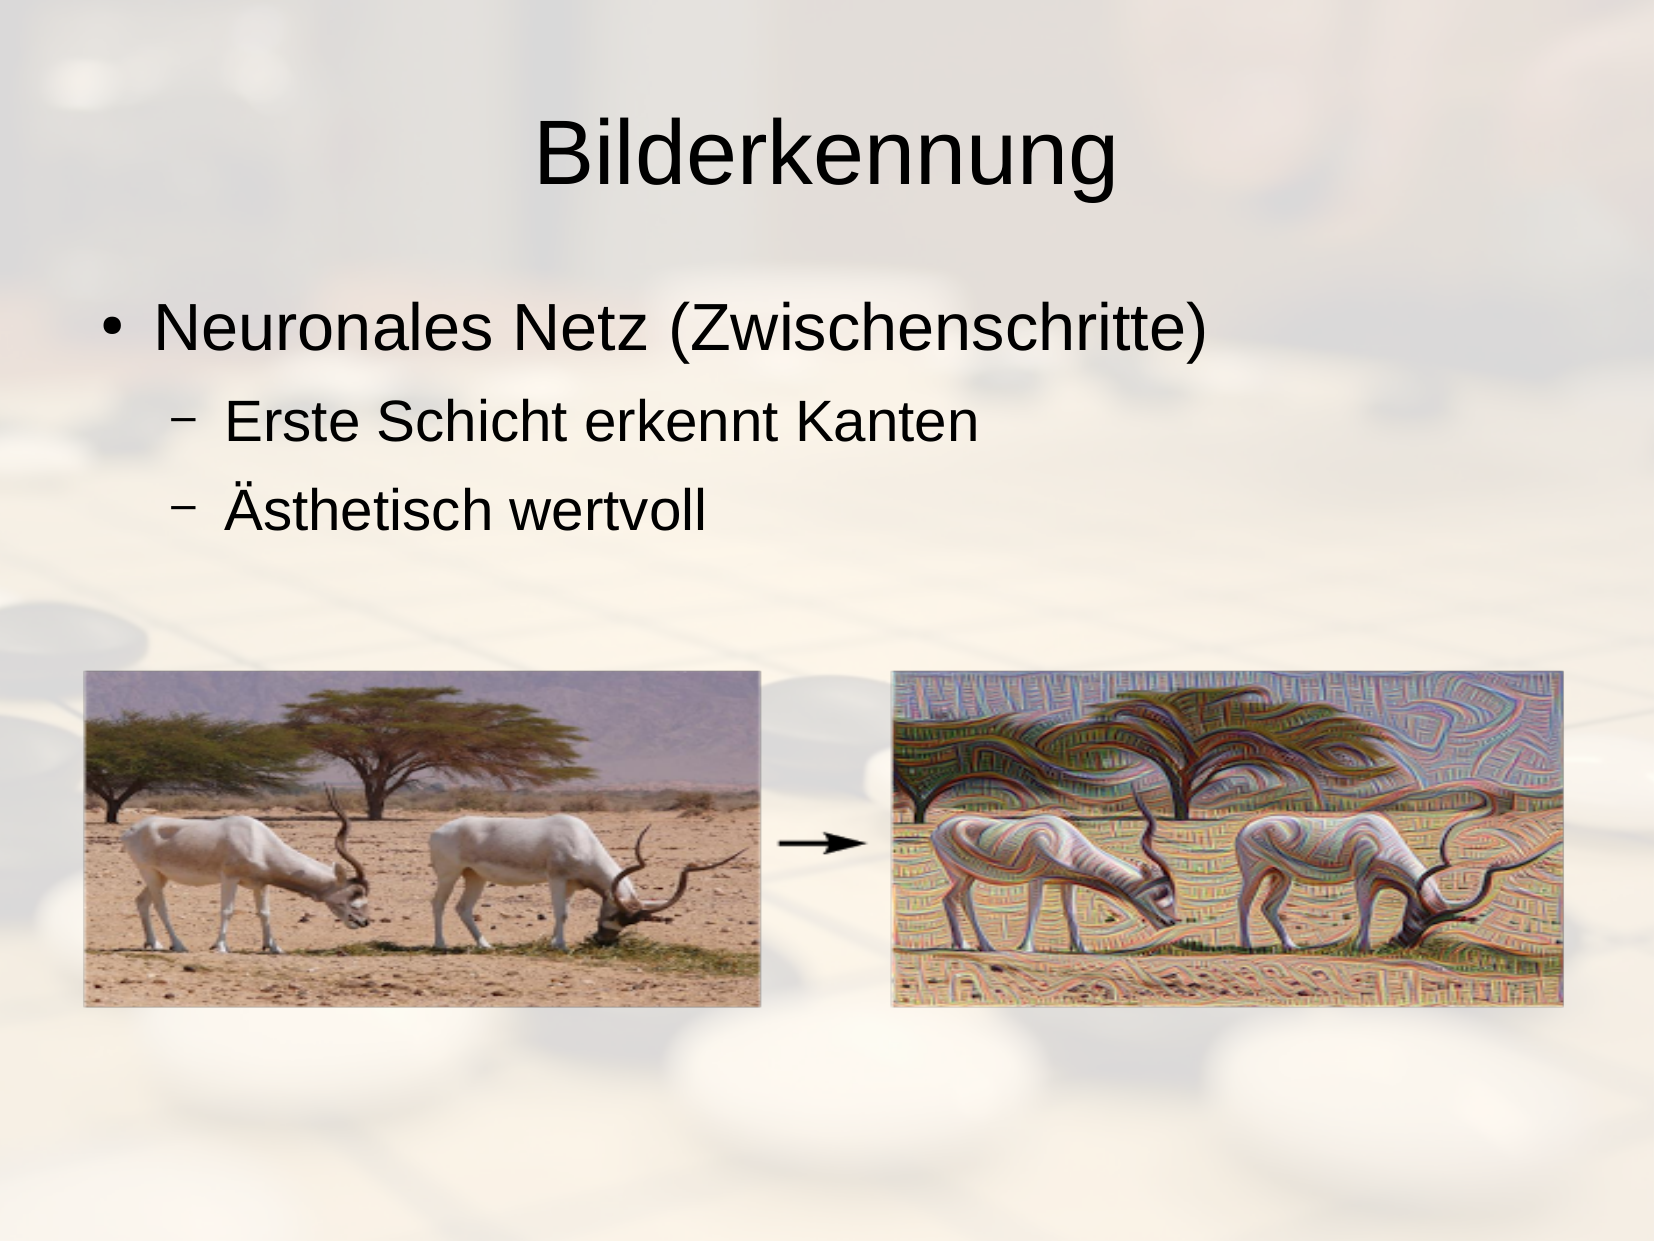

# Bilderkennung
Neuronales Netz (Zwischenschritte)
Erste Schicht erkennt Kanten
Ästhetisch wertvoll